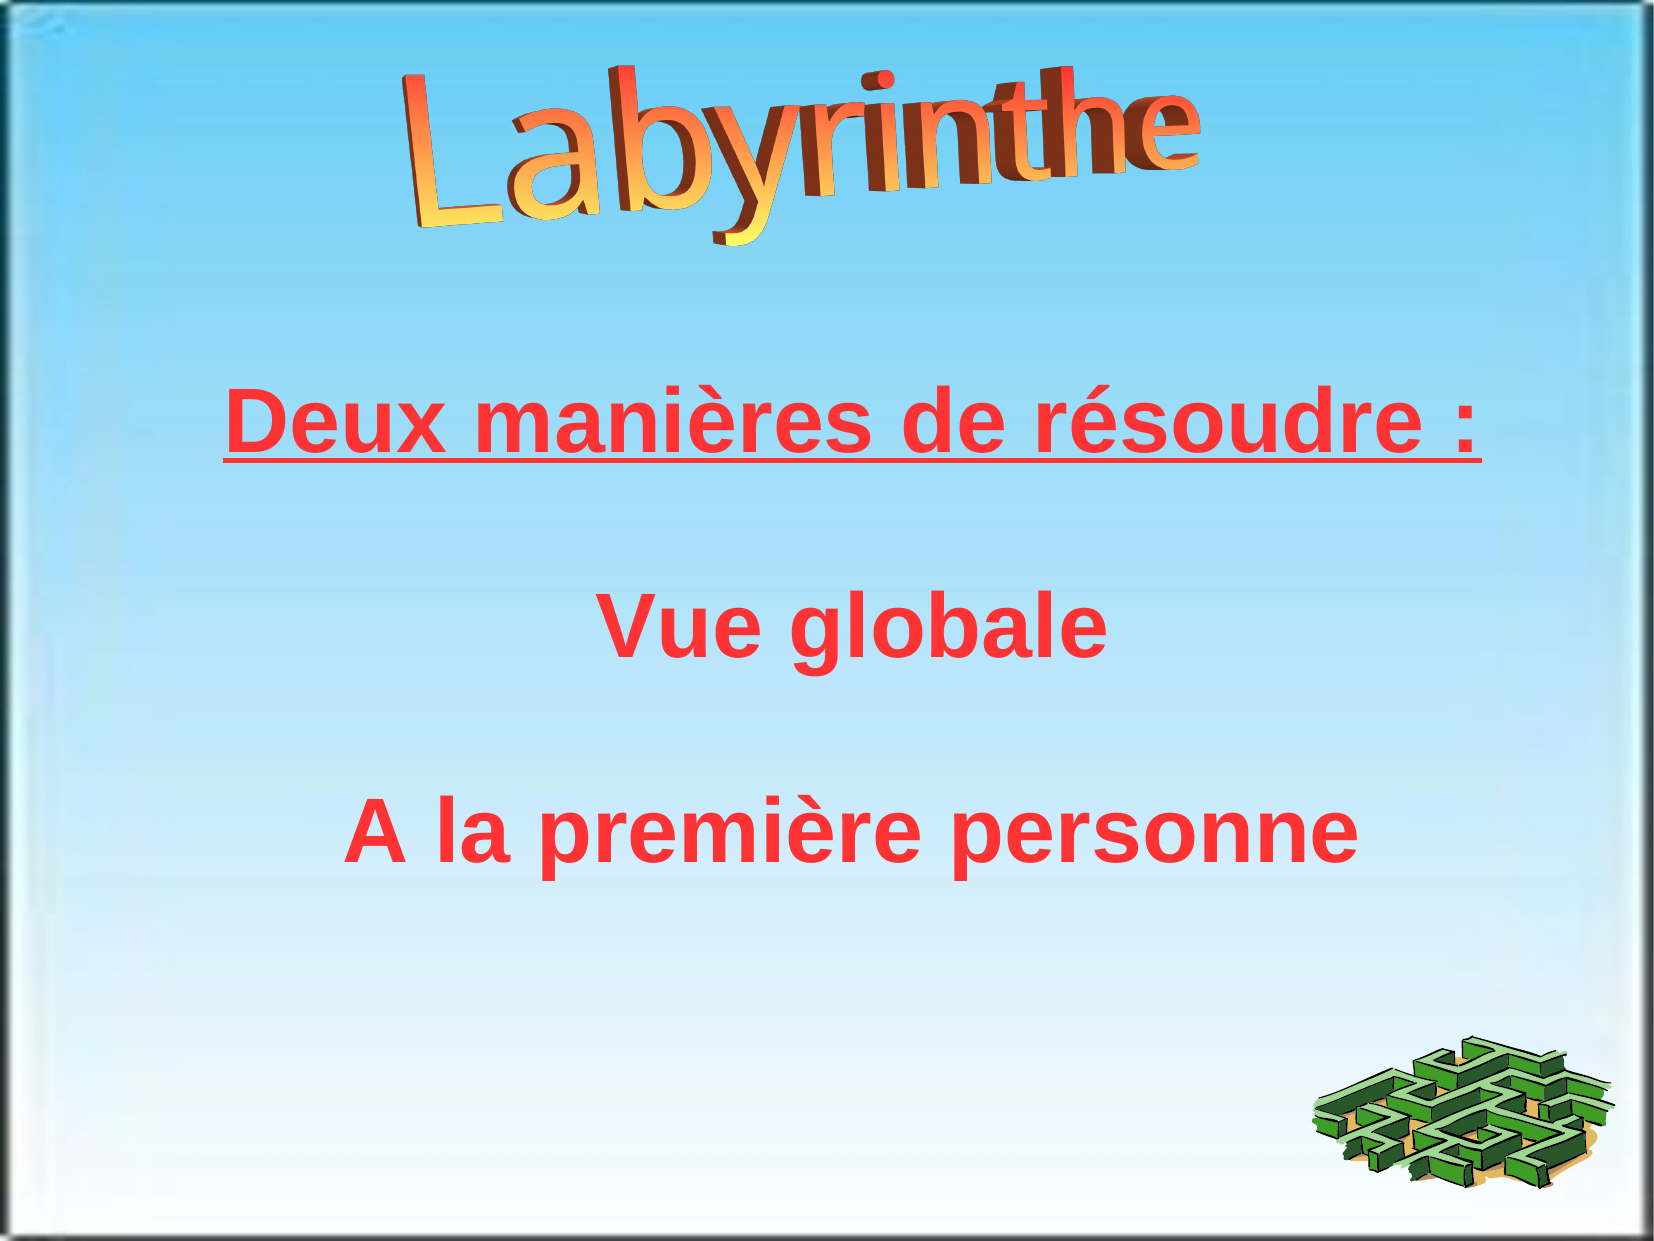

#
Labyrinthe
Deux manières de résoudre :
Vue globale
A la première personne